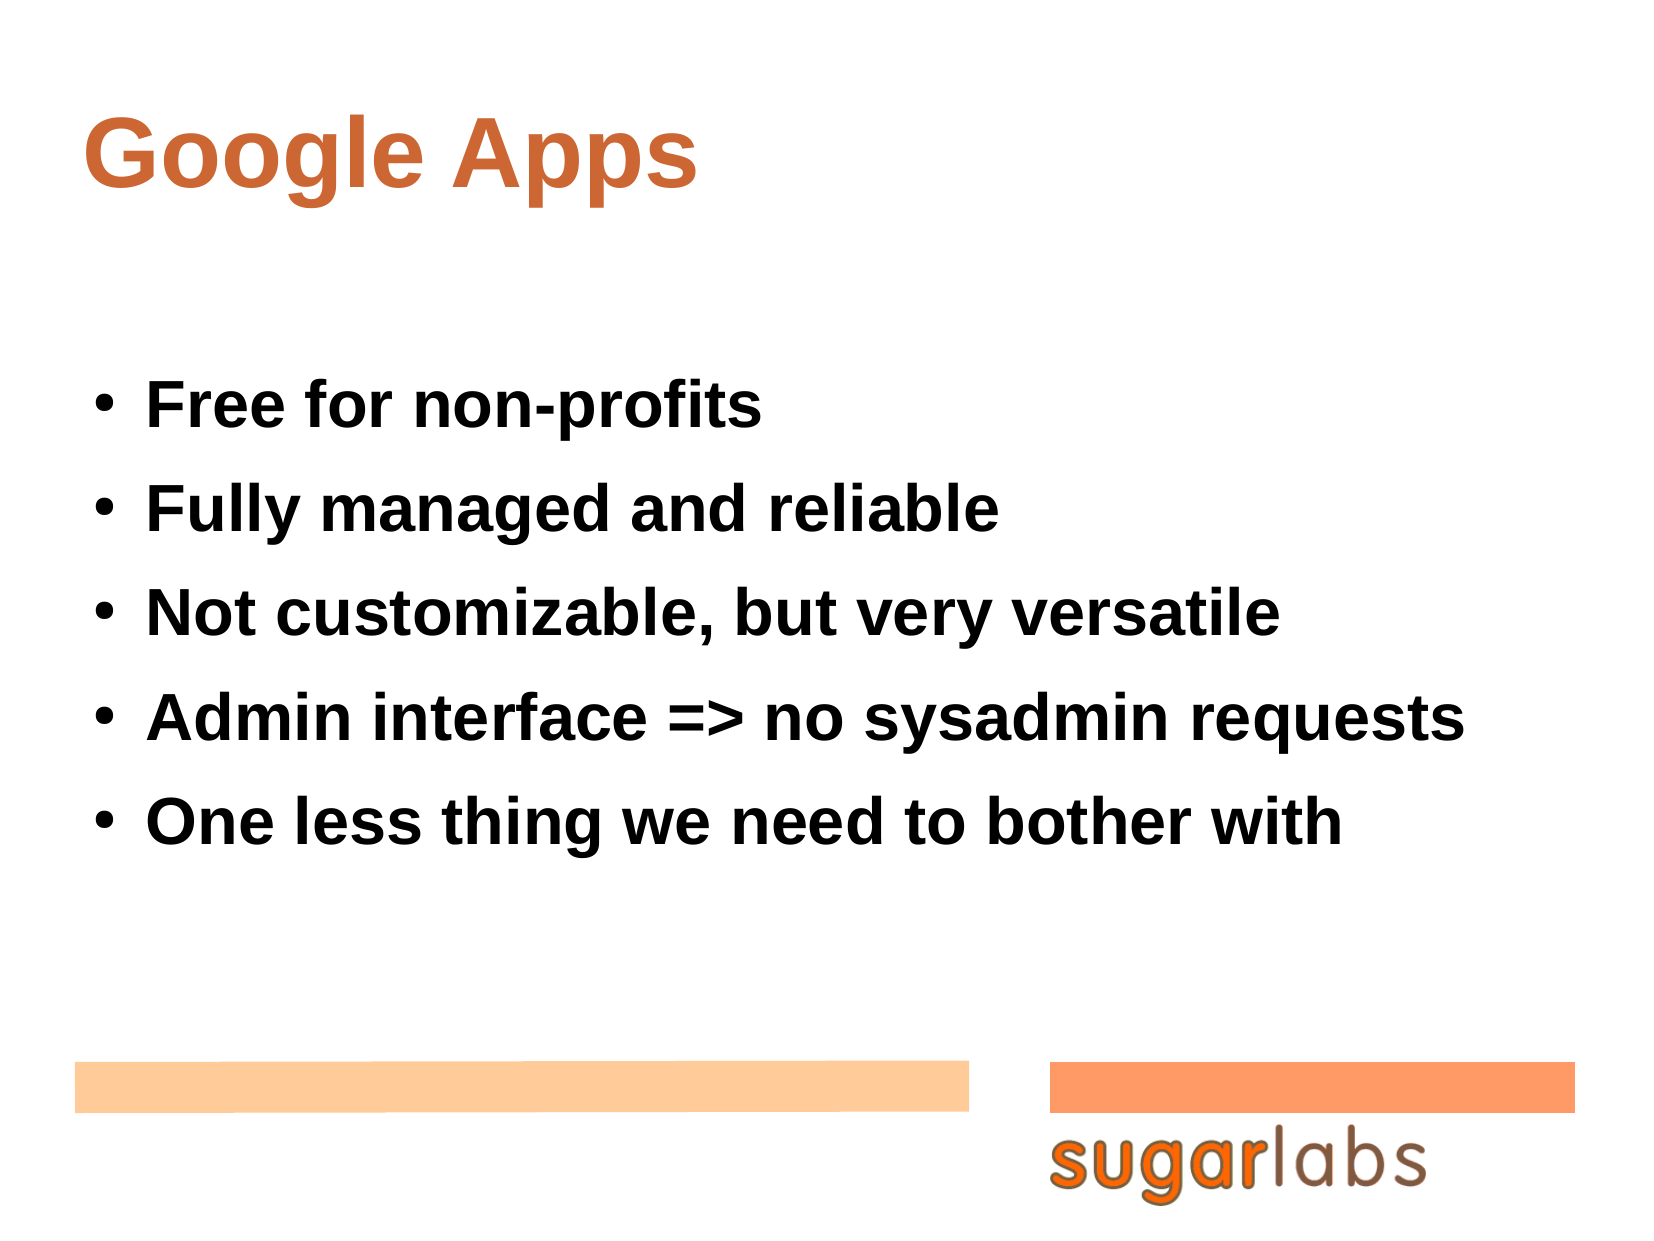

# Google Apps
Free for non-profits
Fully managed and reliable
Not customizable, but very versatile
Admin interface => no sysadmin requests
One less thing we need to bother with